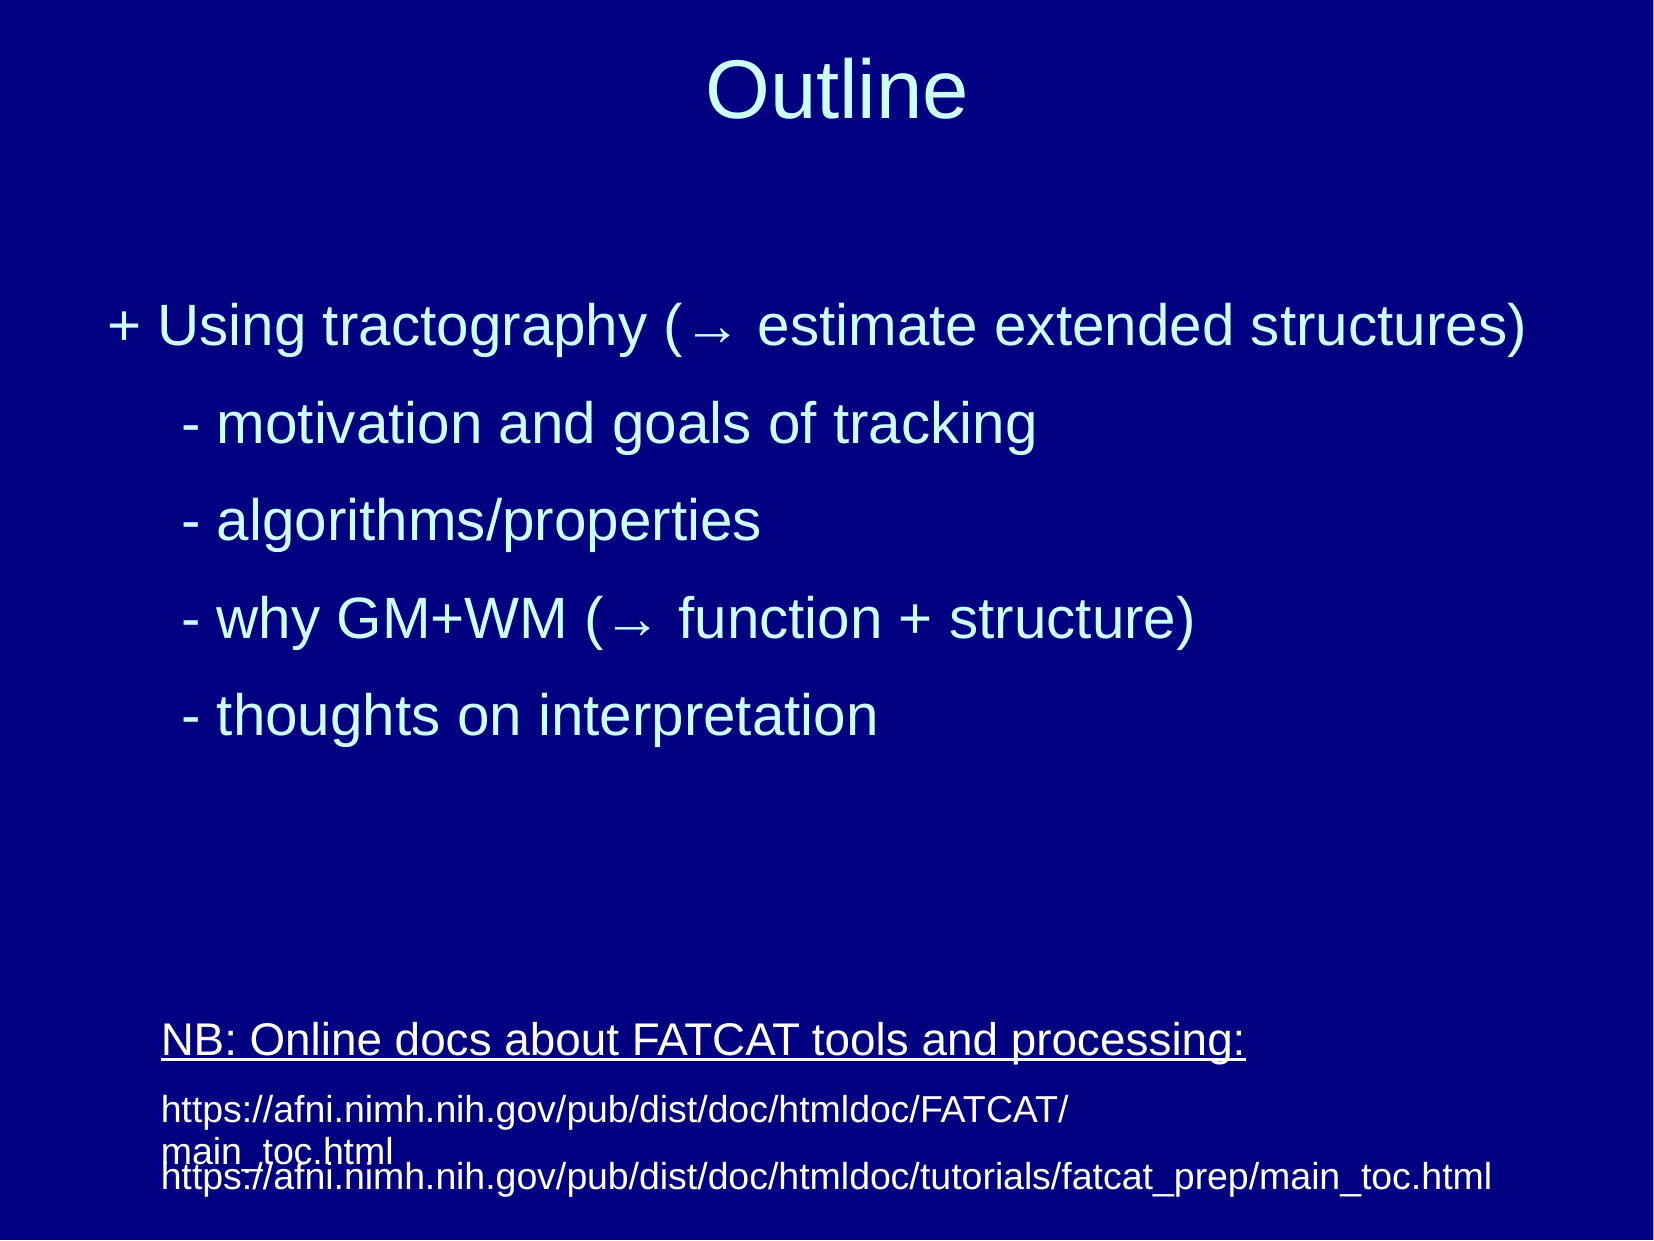

# Outline
+ Using tractography (→ estimate extended structures)
	- motivation and goals of tracking
	- algorithms/properties
	- why GM+WM (→ function + structure)
	- thoughts on interpretation
NB: Online docs about FATCAT tools and processing:
https://afni.nimh.nih.gov/pub/dist/doc/htmldoc/FATCAT/main_toc.html
https://afni.nimh.nih.gov/pub/dist/doc/htmldoc/tutorials/fatcat_prep/main_toc.html